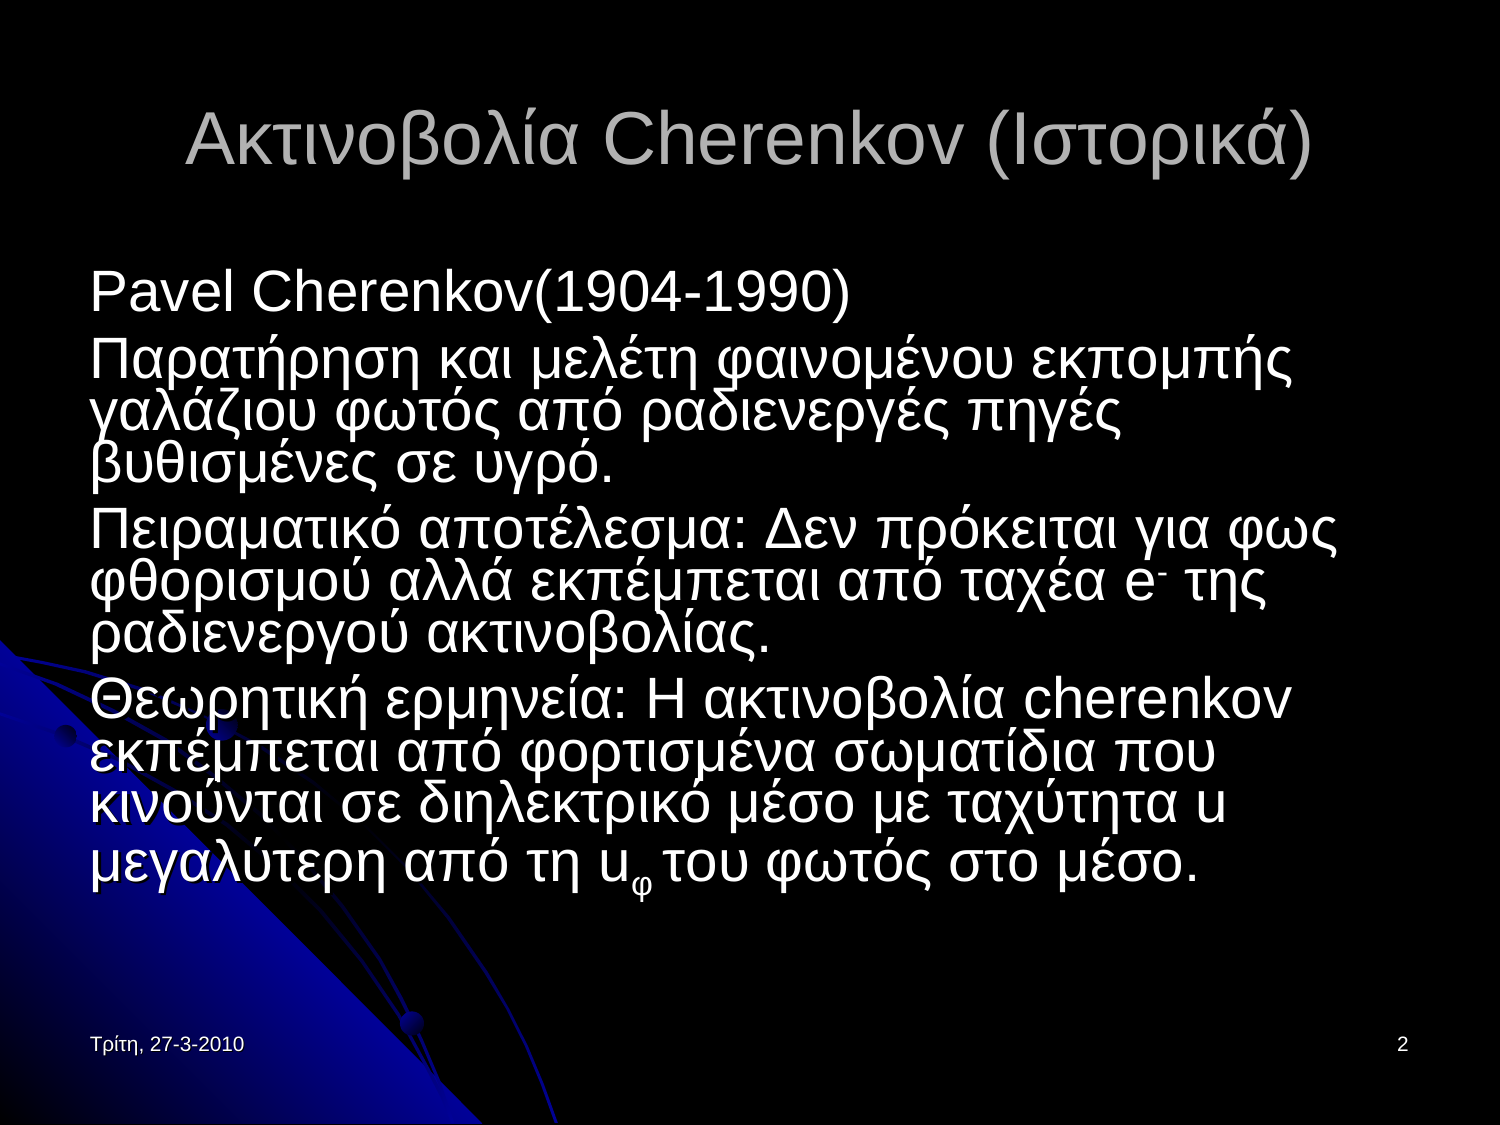

# Ακτινοβολία Cherenkov (Ιστορικά)
Pavel Cherenkov(1904-1990)
Παρατήρηση και μελέτη φαινομένου εκπομπής γαλάζιου φωτός από ραδιενεργές πηγές βυθισμένες σε υγρό.
Πειραματικό αποτέλεσμα: Δεν πρόκειται για φως φθορισμού αλλά εκπέμπεται από ταχέα e- της ραδιενεργού ακτινοβολίας.
Θεωρητική ερμηνεία: Η ακτινοβολία cherenkov εκπέμπεται από φορτισμένα σωματίδια που κινούνται σε διηλεκτρικό μέσο με ταχύτητα u μεγαλύτερη από τη uφ του φωτός στο μέσο.
Τρίτη, 27-3-2010
2